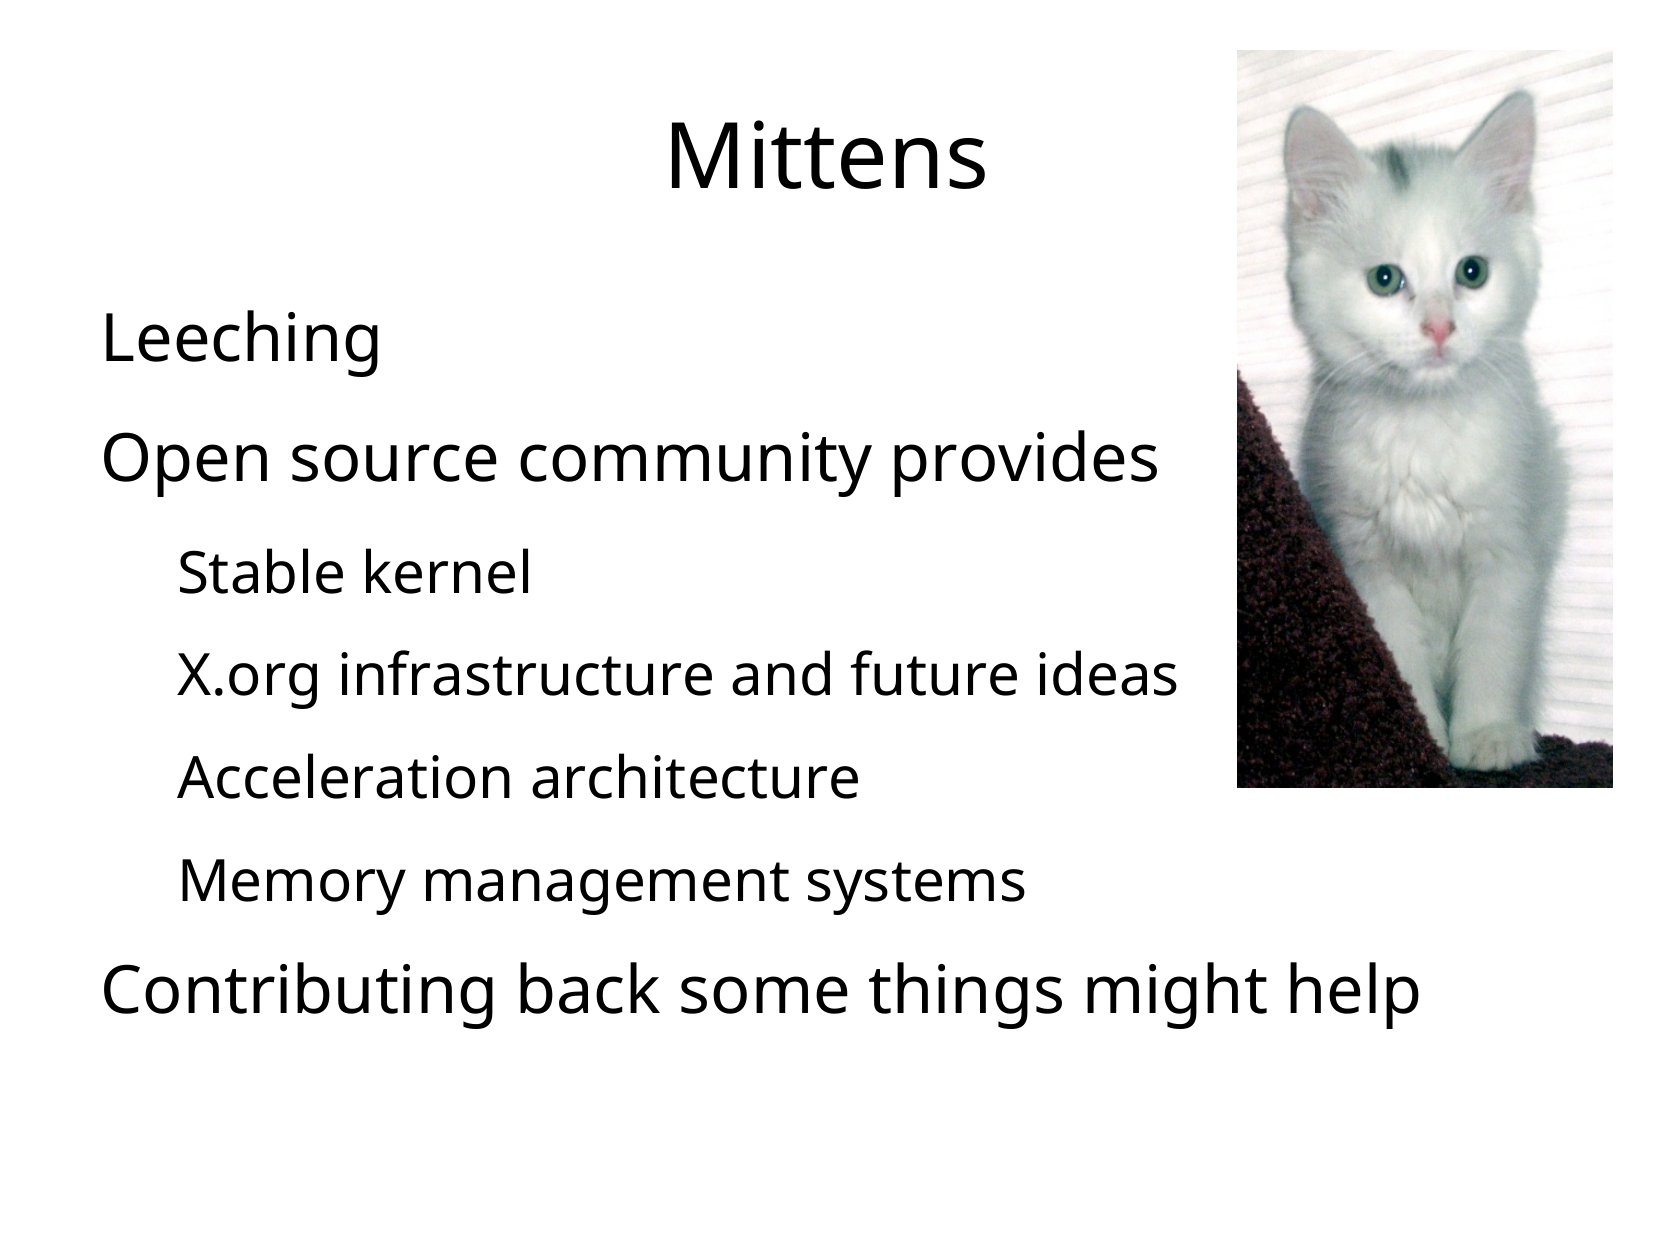

# Mittens
Leeching
Open source community provides
Stable kernel
X.org infrastructure and future ideas
Acceleration architecture
Memory management systems
Contributing back some things might help